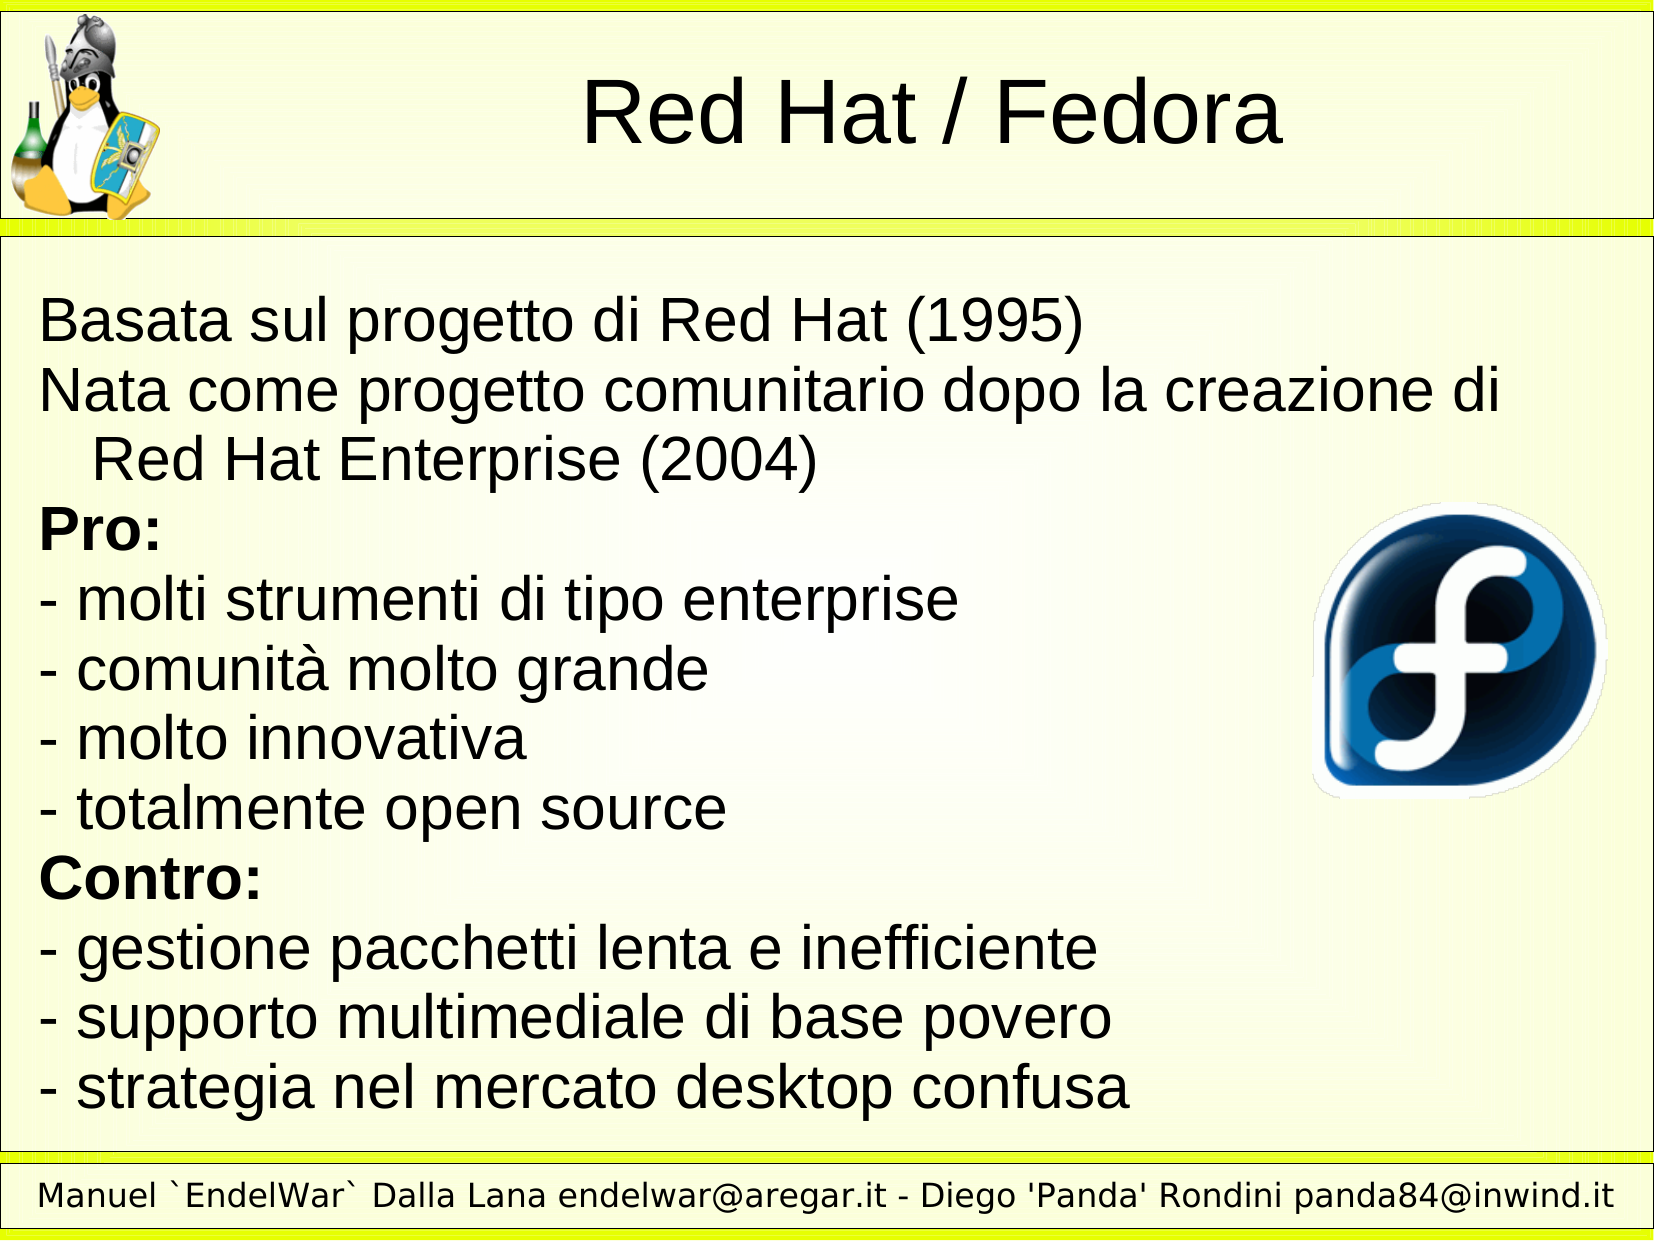

# Red Hat / Fedora
Basata sul progetto di Red Hat (1995)
Nata come progetto comunitario dopo la creazione di Red Hat Enterprise (2004)
Pro:
- molti strumenti di tipo enterprise
- comunità molto grande
- molto innovativa
- totalmente open source
Contro:
- gestione pacchetti lenta e inefficiente
- supporto multimediale di base povero
- strategia nel mercato desktop confusa